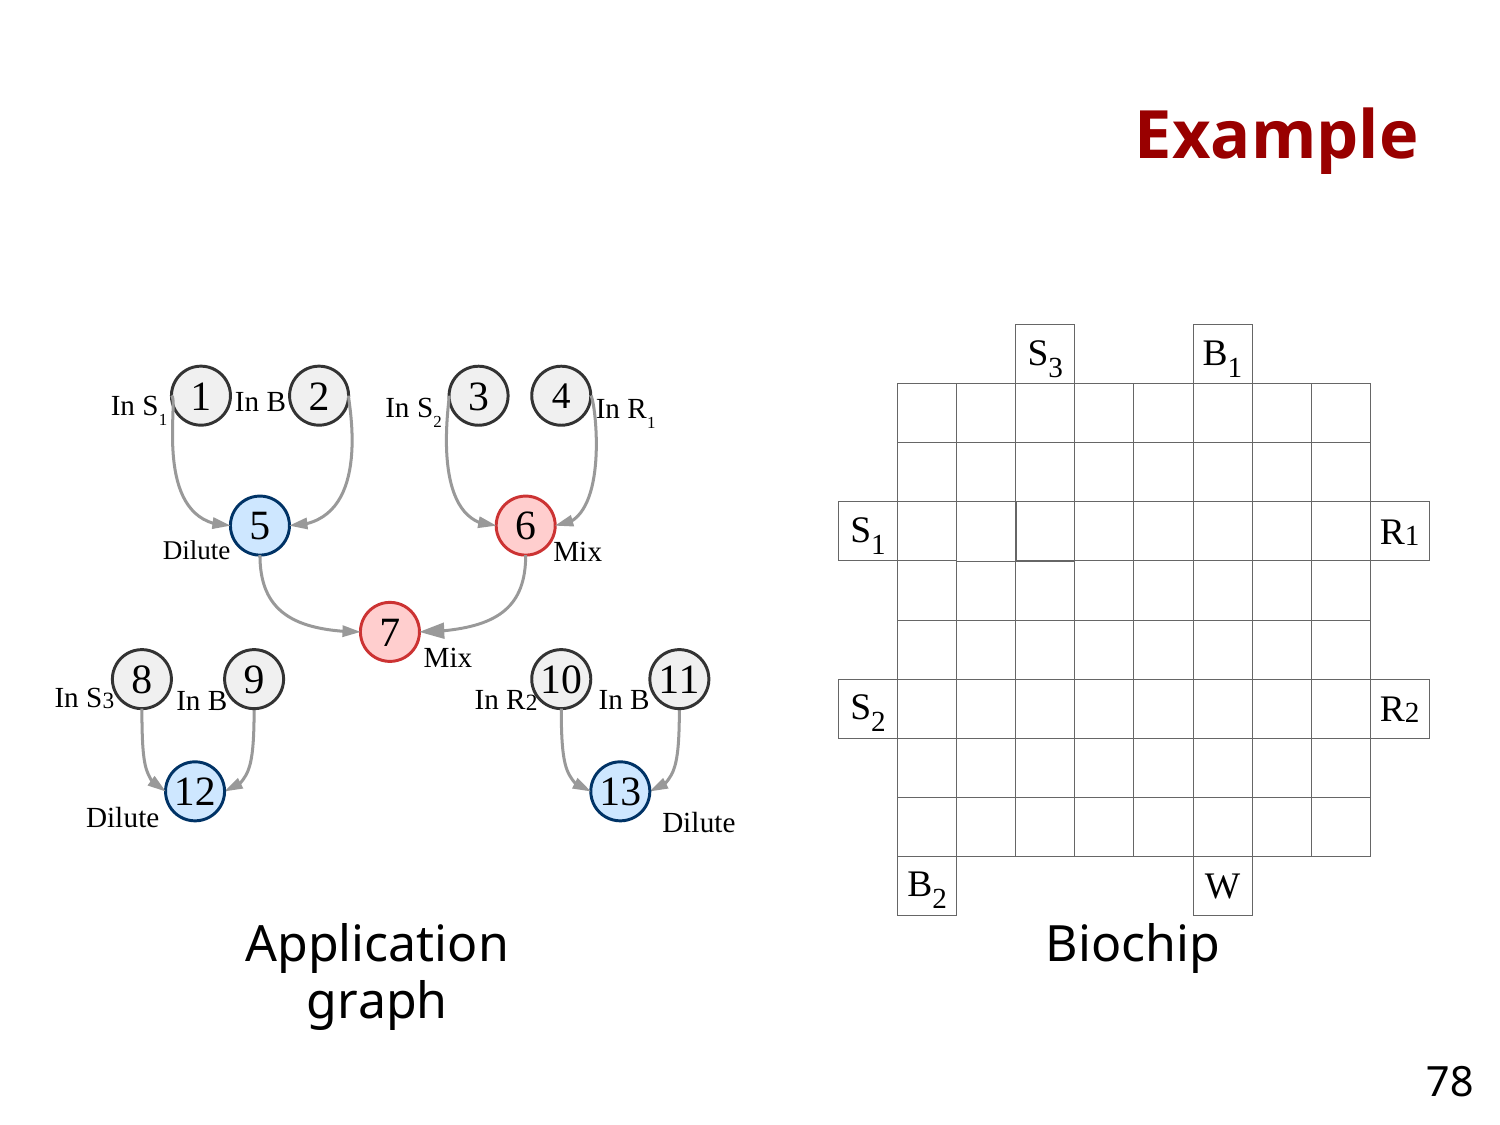

# Example
S3
B1
S1
R1
S2
R2
B2
W
1
2
3
4
In B
In S1
In S2
In R1
5
6
Dilute
Mix
7
Mix
8
9
10
11
In S3
In R2
In B
In B
12
13
Dilute
Dilute
Application graph
Biochip